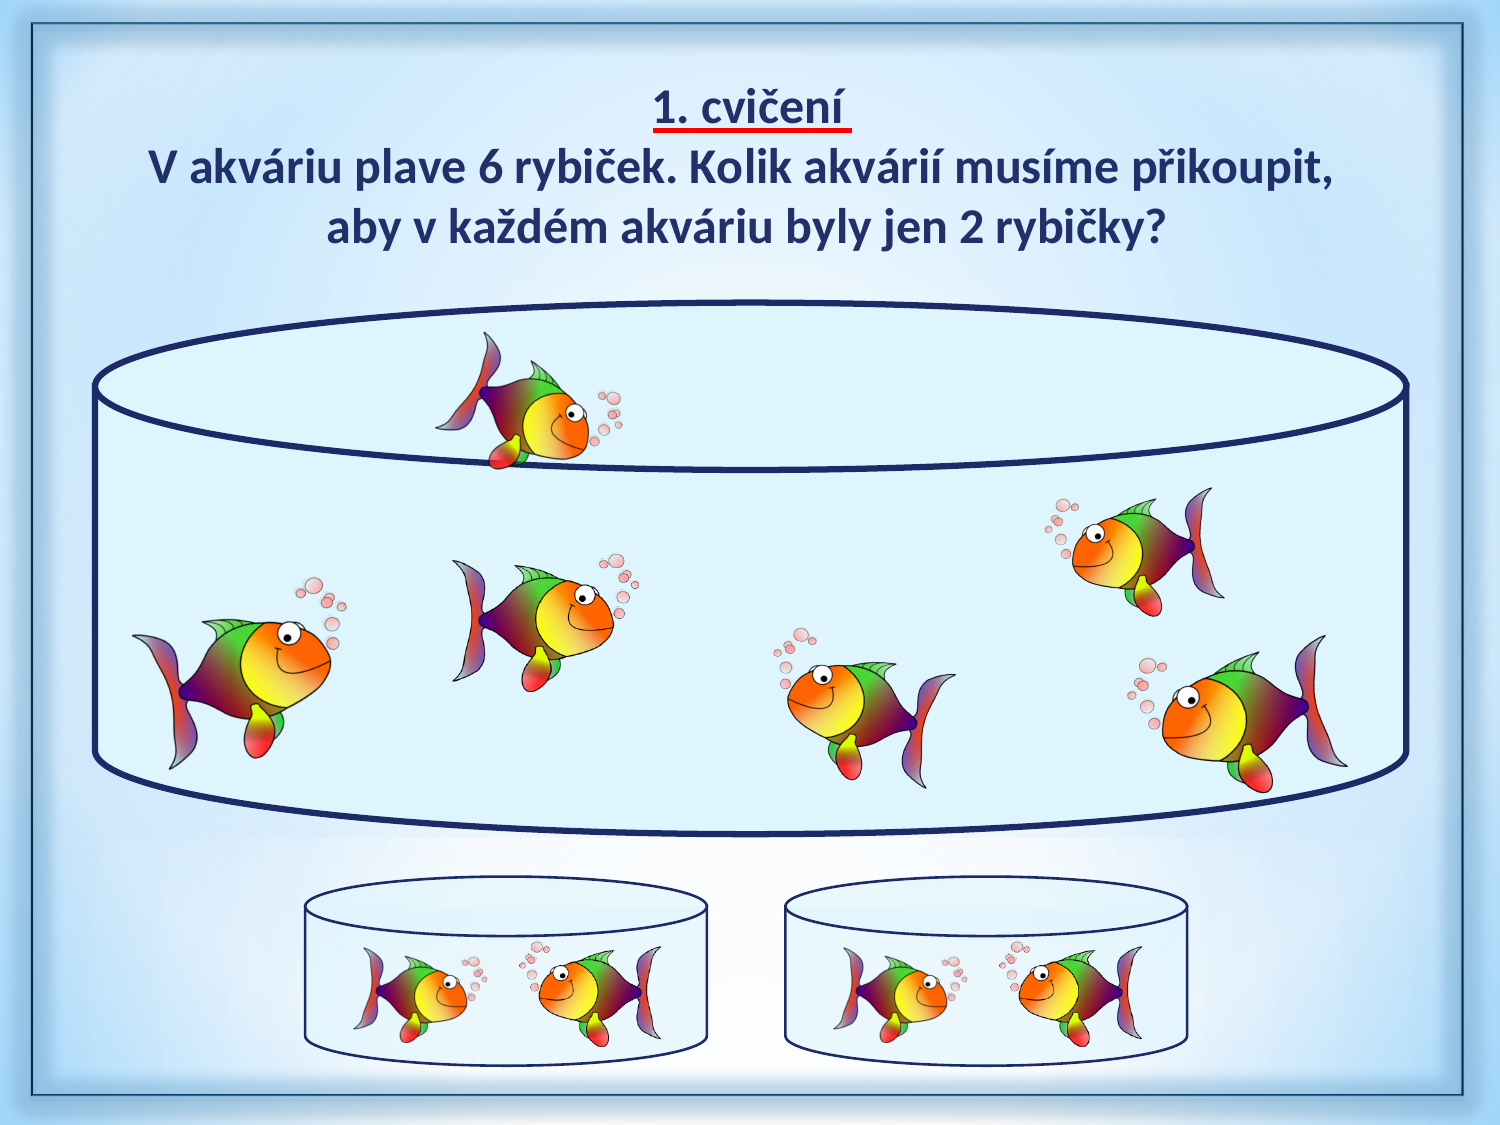

1. cvičení
V akváriu plave 6 rybiček. Kolik akvárií musíme přikoupit,
aby v každém akváriu byly jen 2 rybičky?